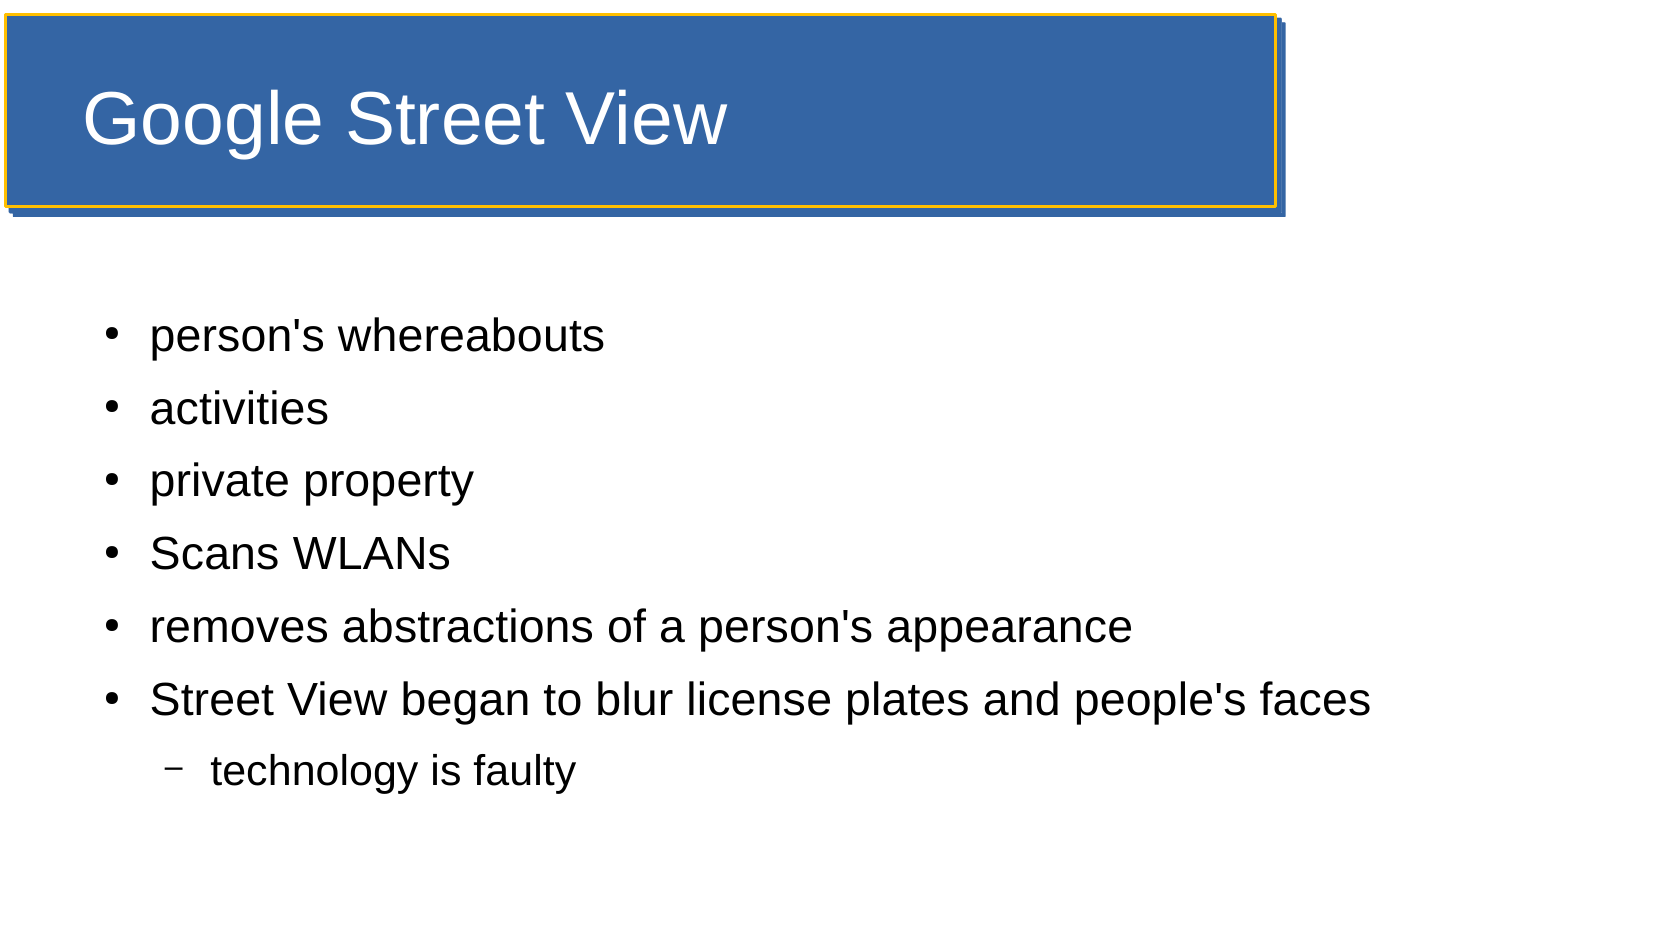

# Google Street View
person's whereabouts
activities
private property
Scans WLANs
removes abstractions of a person's appearance
Street View began to blur license plates and people's faces
technology is faulty